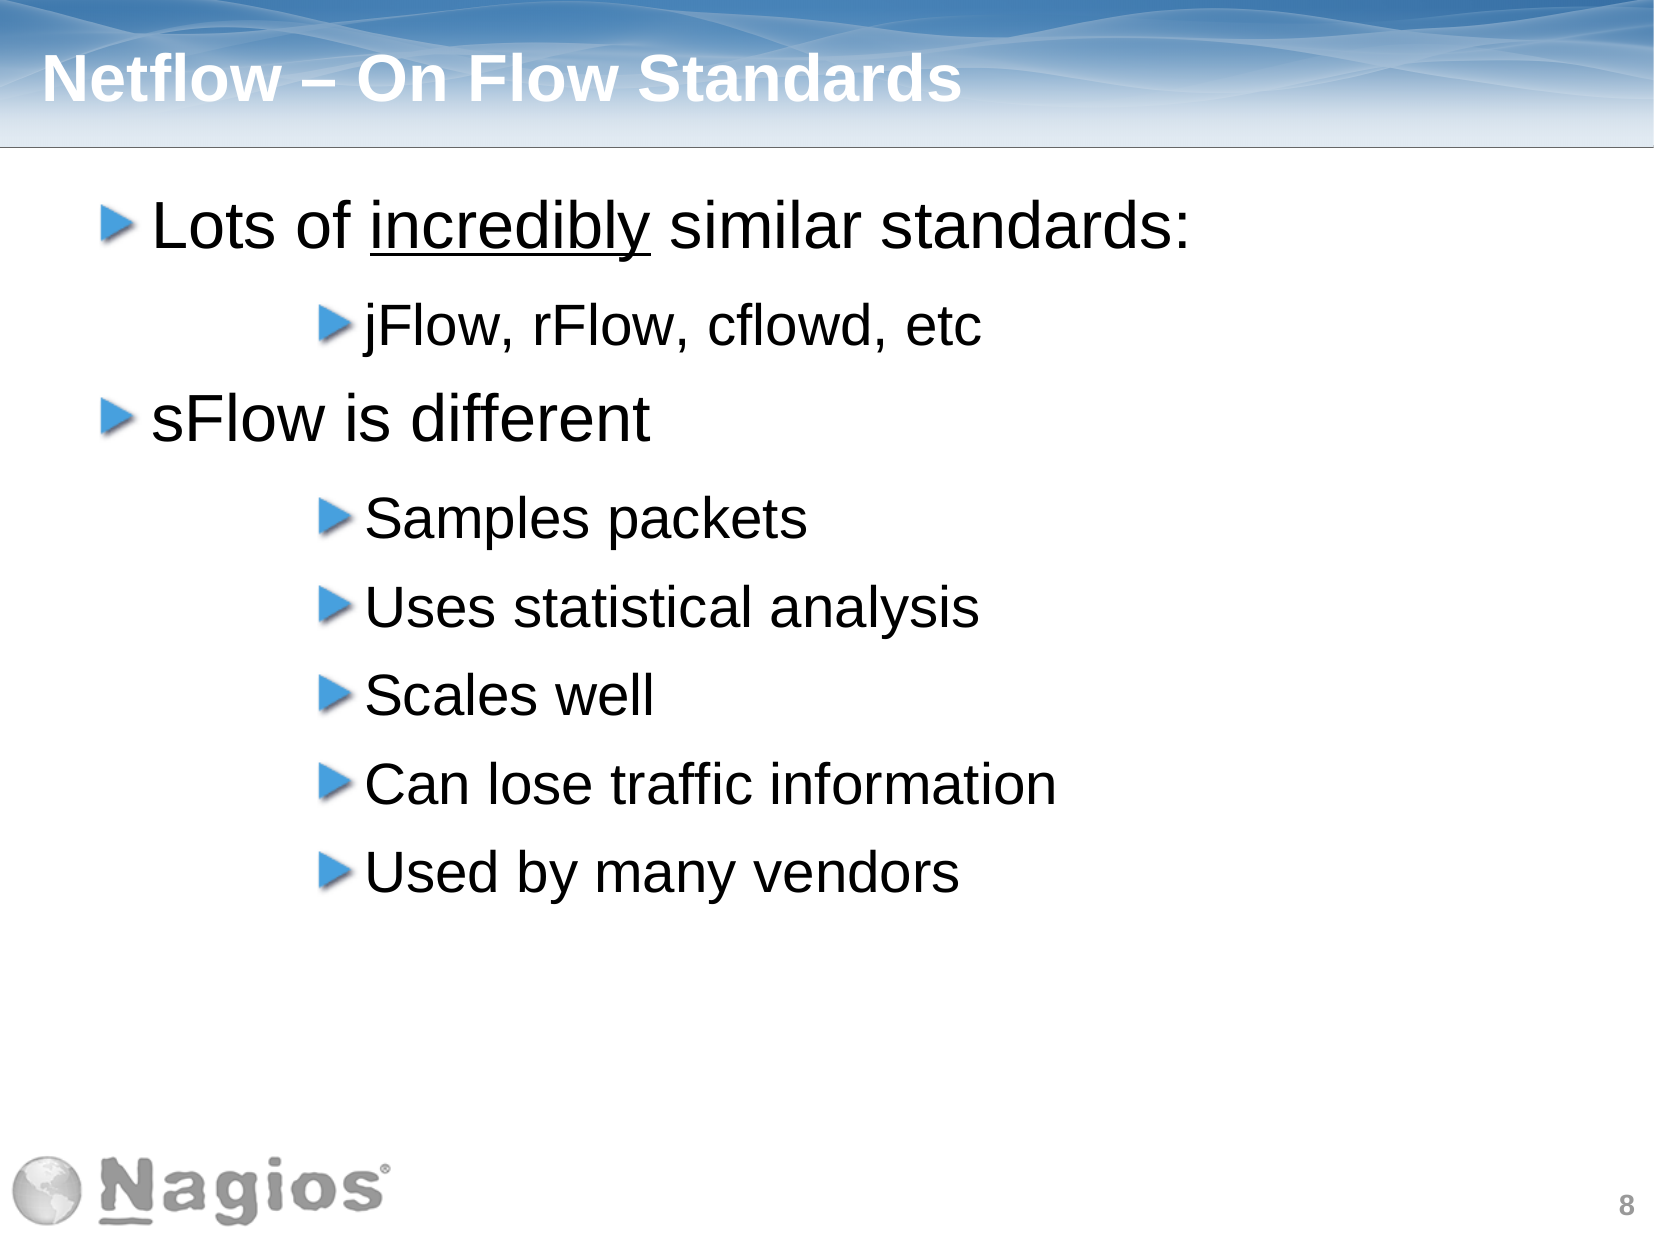

# Netflow – On Flow Standards
Lots of incredibly similar standards:
jFlow, rFlow, cflowd, etc
sFlow is different
Samples packets
Uses statistical analysis
Scales well
Can lose traffic information
Used by many vendors
8